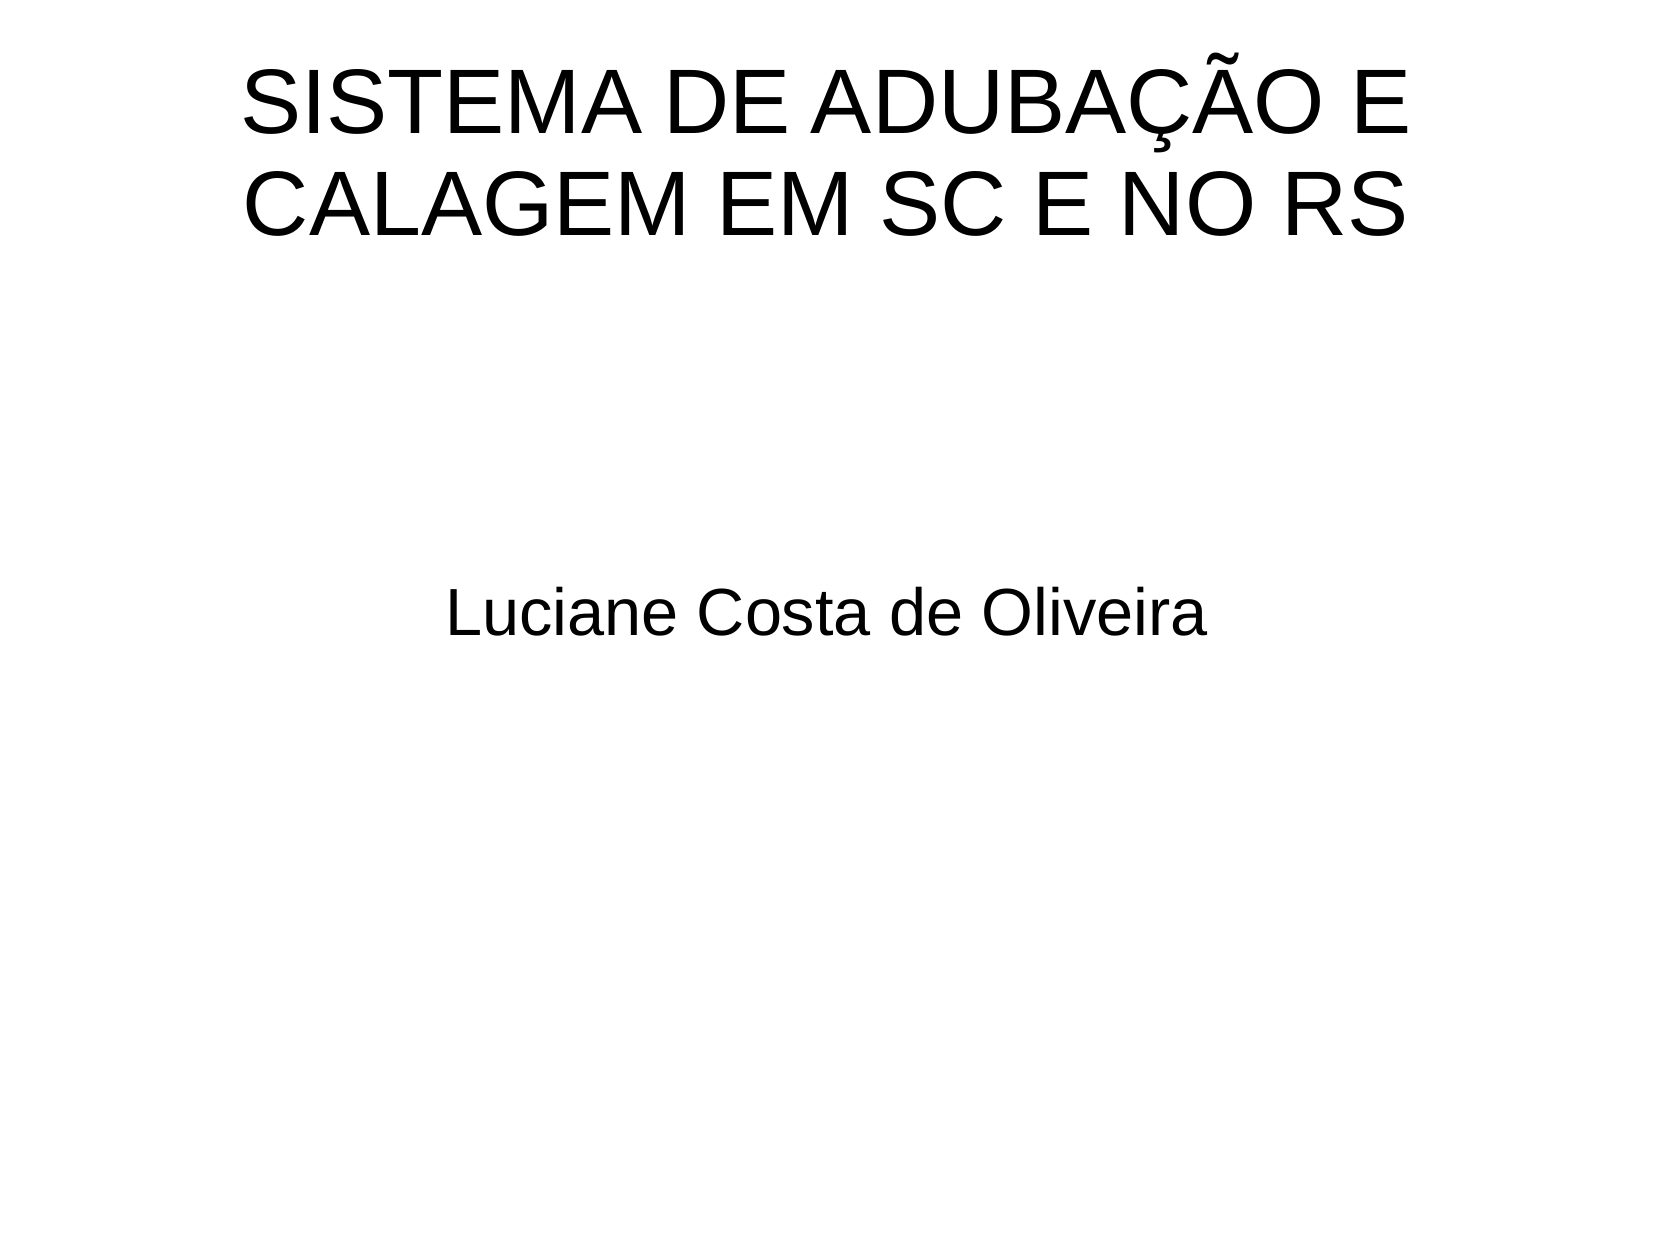

# SISTEMA DE ADUBAÇÃO E CALAGEM EM SC E NO RS
Luciane Costa de Oliveira